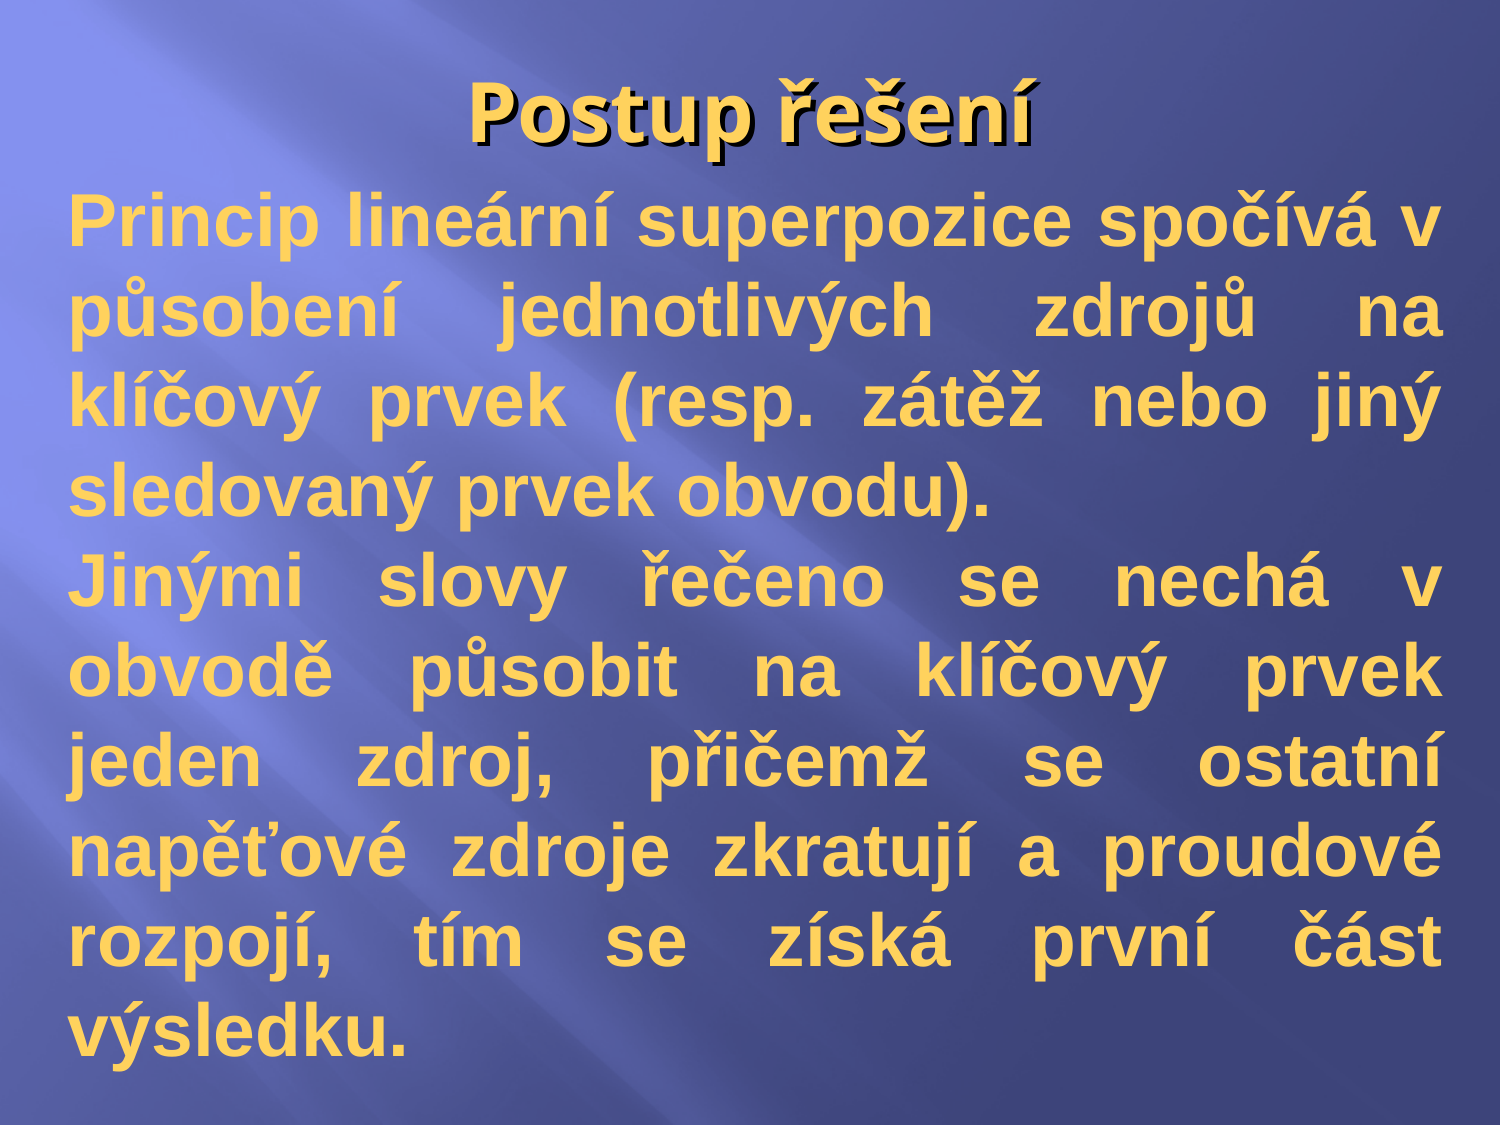

# Postup řešení
Princip lineární superpozice spočívá v působení jednotlivých zdrojů na klíčový prvek (resp. zátěž nebo jiný sledovaný prvek obvodu).
Jinými slovy řečeno se nechá v obvodě působit na klíčový prvek jeden zdroj, přičemž se ostatní napěťové zdroje zkratují a proudové rozpojí, tím se získá první část výsledku.